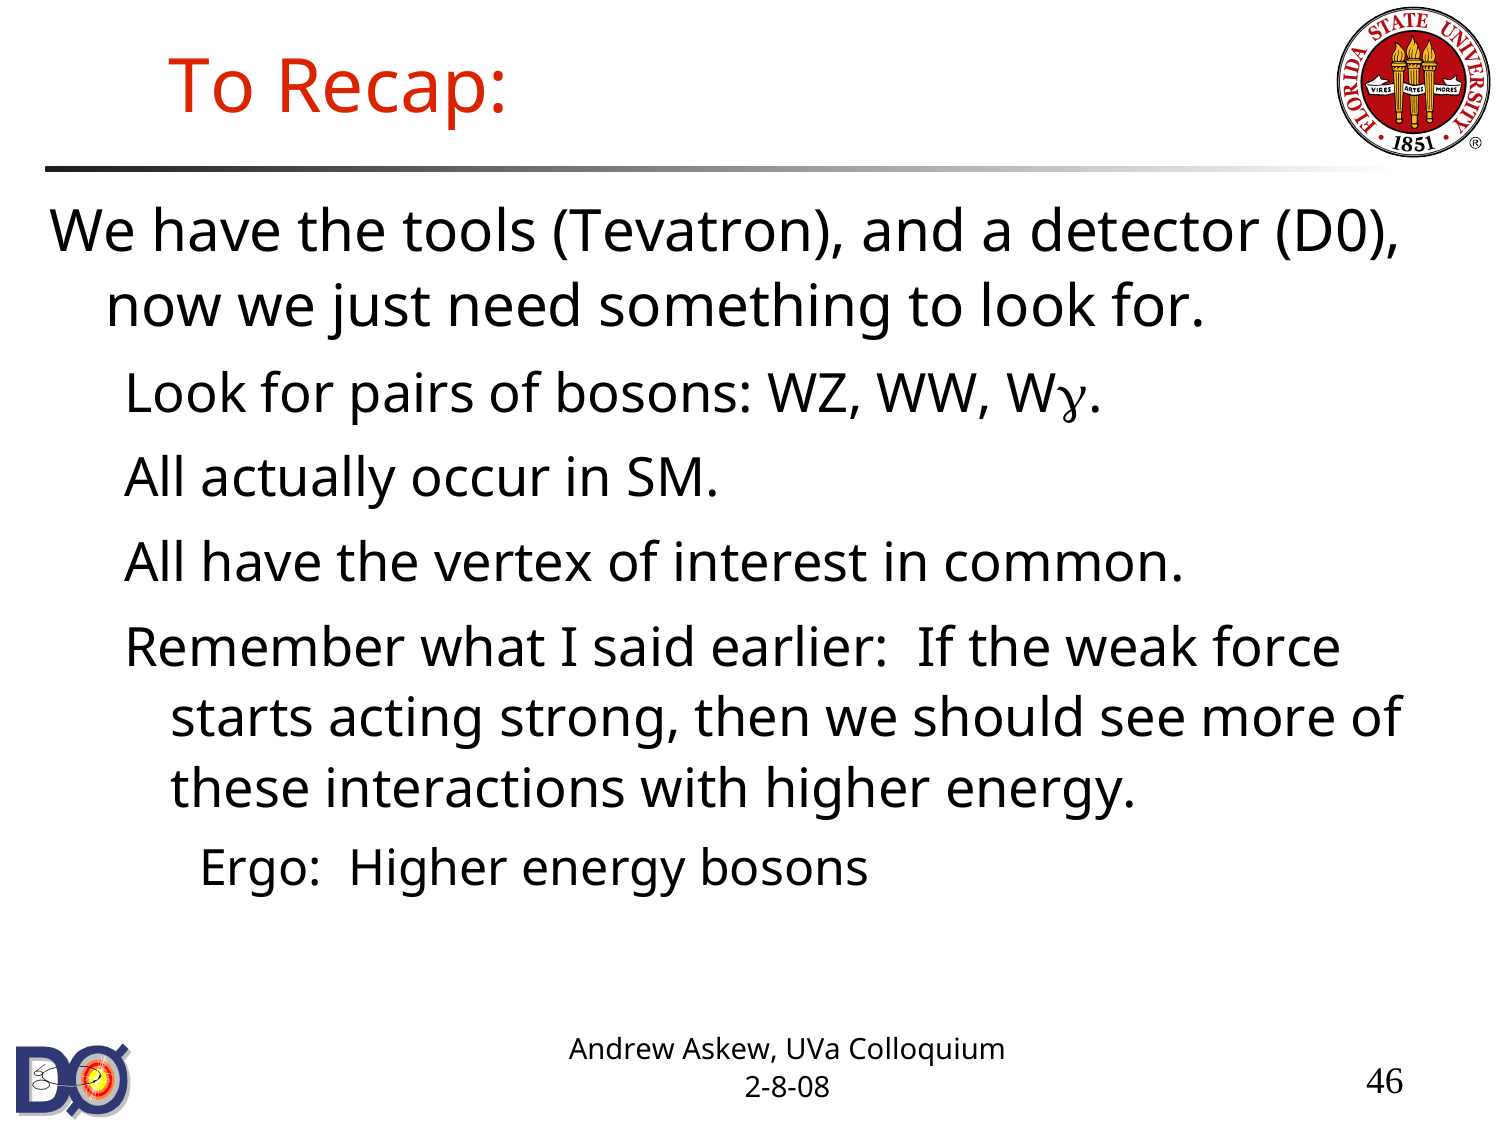

# To Recap:
We have the tools (Tevatron), and a detector (D0), now we just need something to look for.
Look for pairs of bosons: WZ, WW, Wg.
All actually occur in SM.
All have the vertex of interest in common.
Remember what I said earlier: If the weak force starts acting strong, then we should see more of these interactions with higher energy.
Ergo: Higher energy bosons